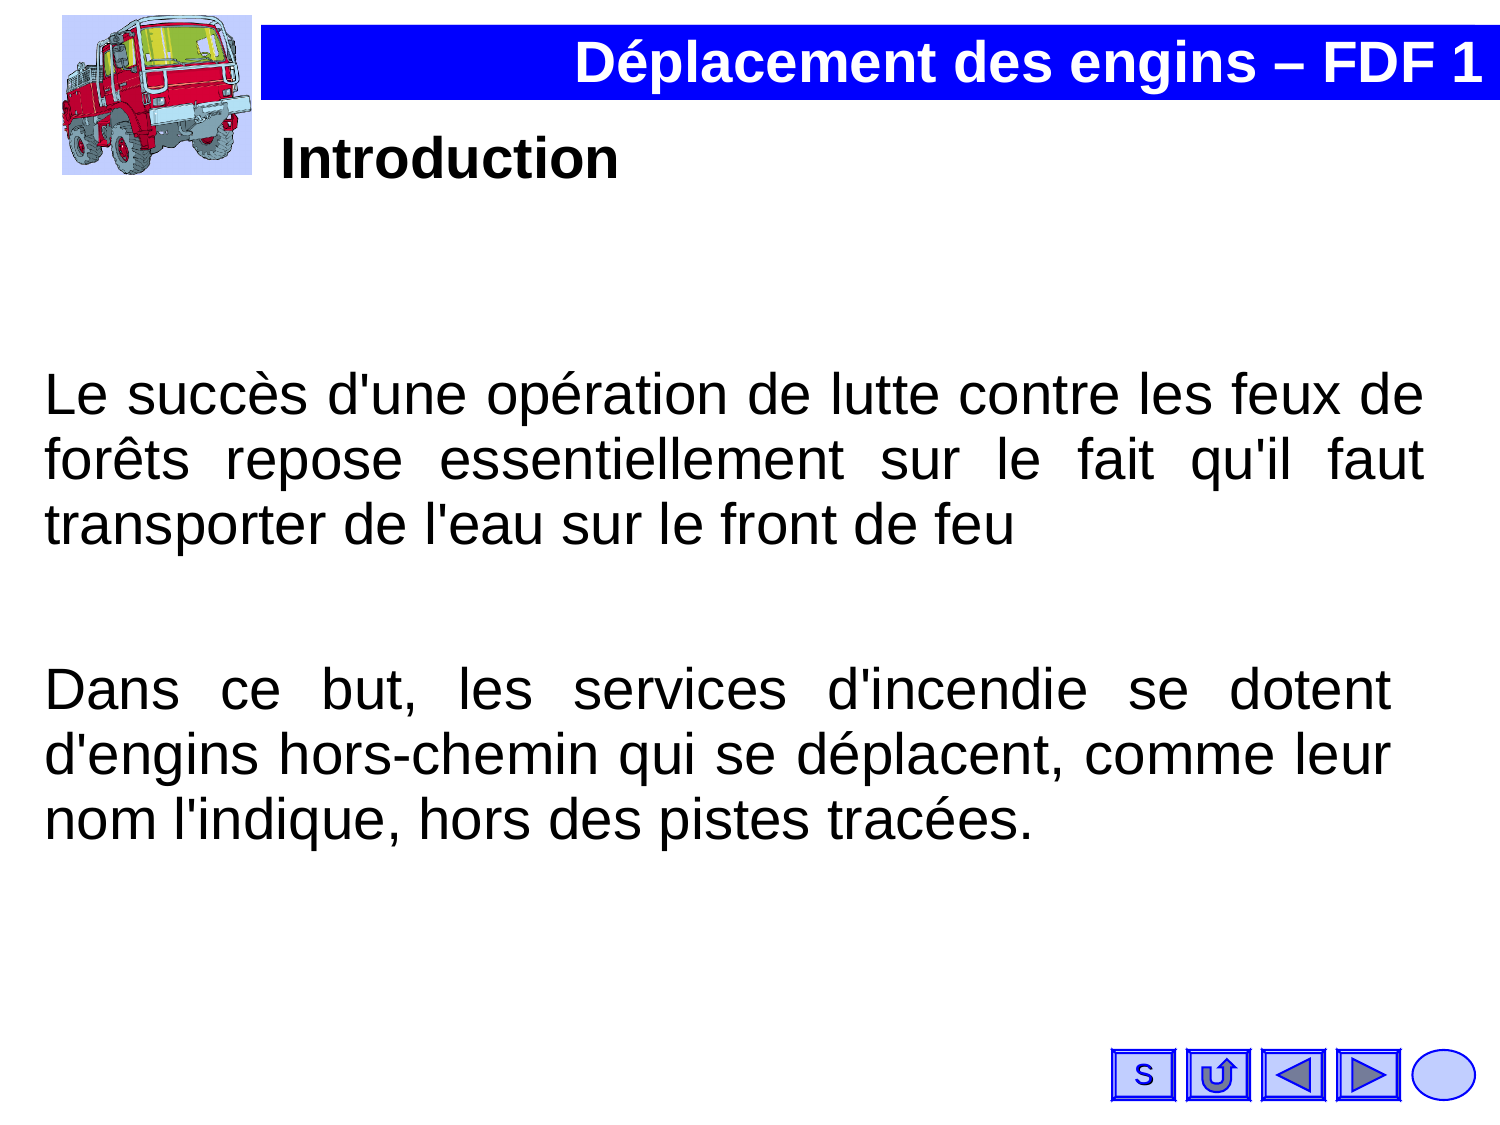

Déplacement des engins – FDF 1
Introduction
Le succès d'une opération de lutte contre les feux de forêts repose essentiellement sur le fait qu'il faut transporter de l'eau sur le front de feu
Dans ce but, les services d'incendie se dotent d'engins hors-chemin qui se déplacent, comme leur nom l'indique, hors des pistes tracées.